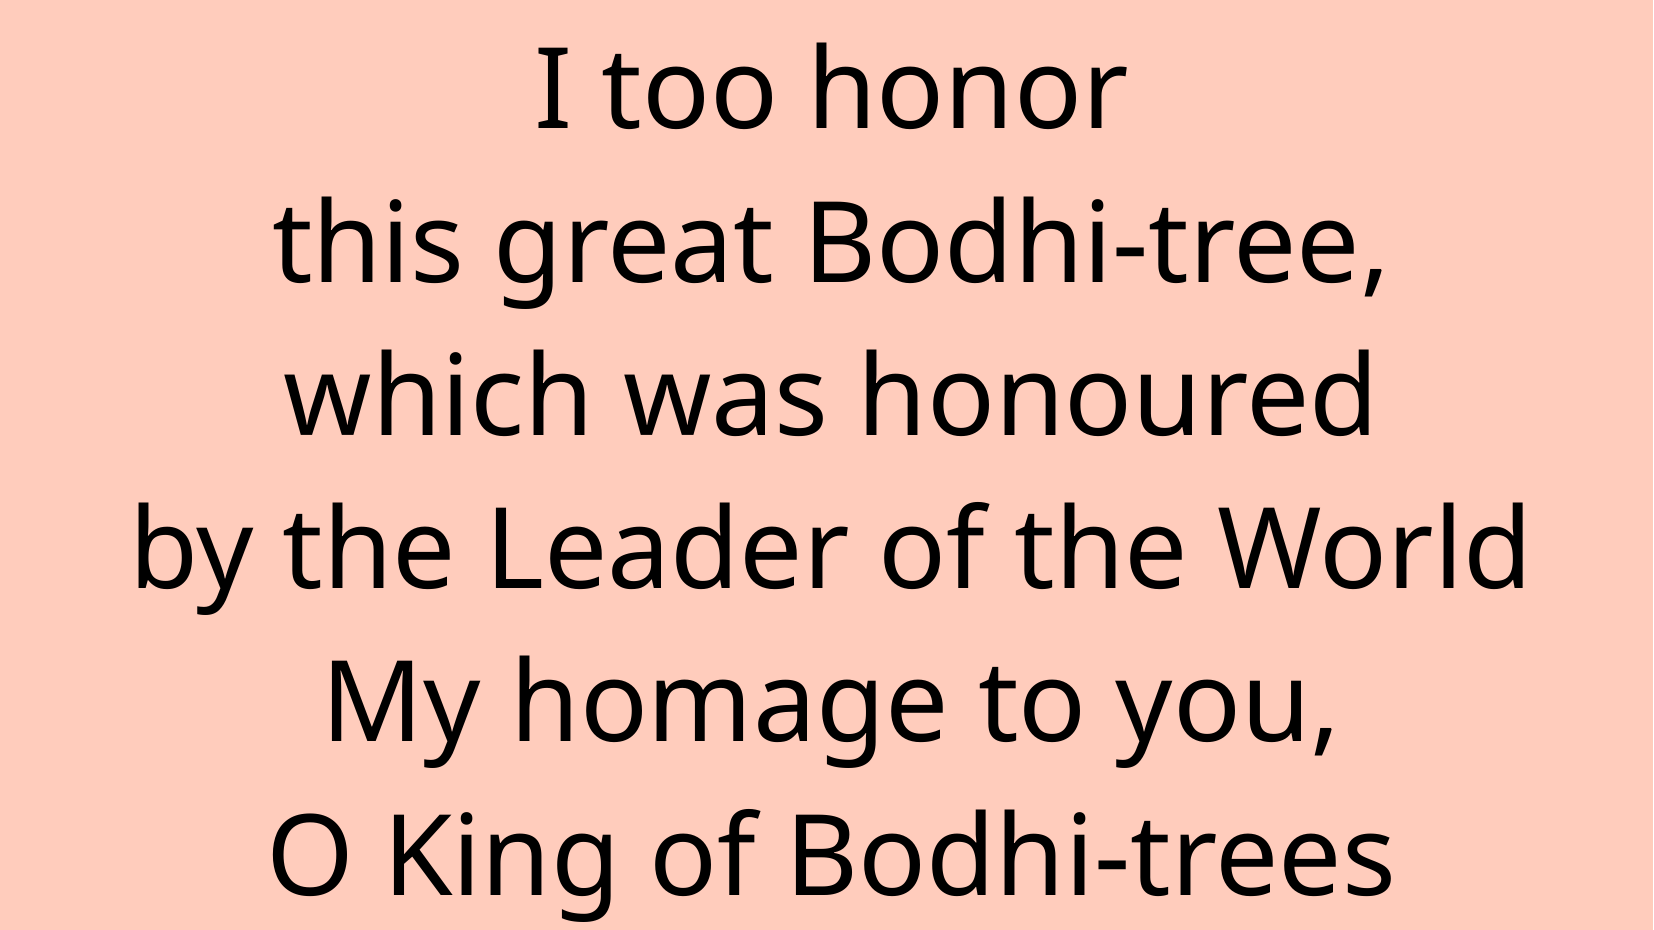

# I too honor
this great Bodhi-tree,
which was honoured
by the Leader of the World
My homage to you,
O King of Bodhi-trees